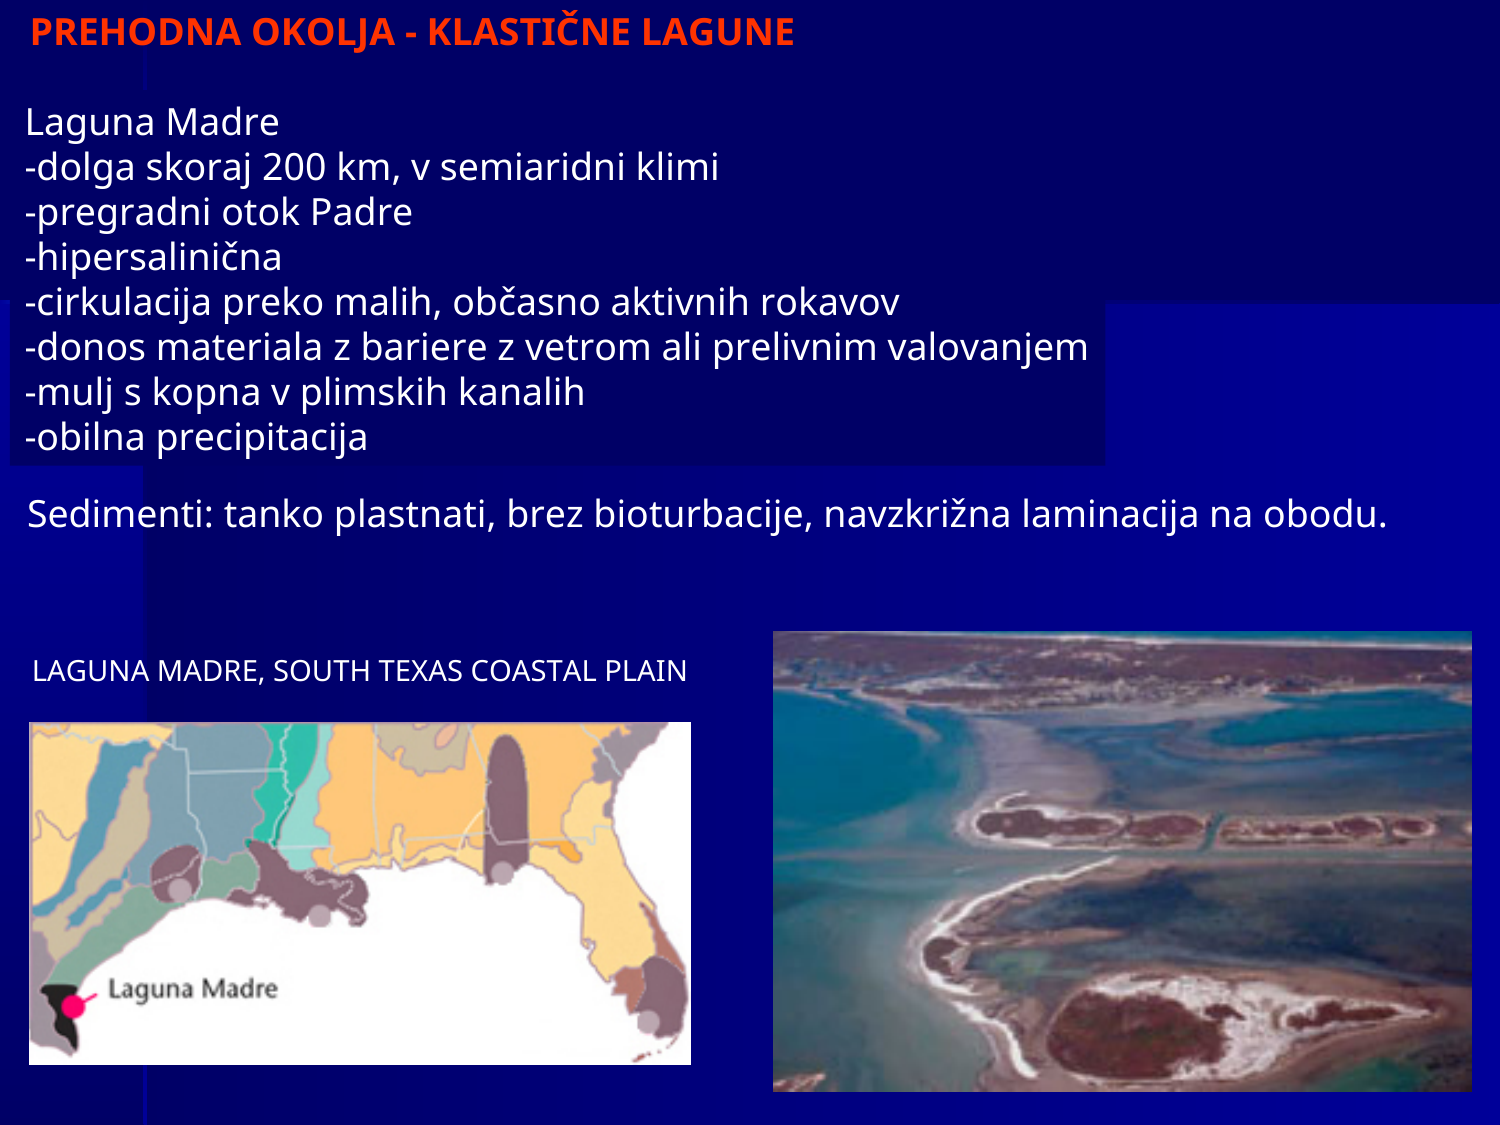

PREHODNA OKOLJA - KLASTIČNE LAGUNE
Laguna Madre
-dolga skoraj 200 km, v semiaridni klimi
-pregradni otok Padre
-hipersalinična
-cirkulacija preko malih, občasno aktivnih rokavov
-donos materiala z bariere z vetrom ali prelivnim valovanjem
-mulj s kopna v plimskih kanalih
-obilna precipitacija
Sedimenti: tanko plastnati, brez bioturbacije, navzkrižna laminacija na obodu.
LAGUNA MADRE, SOUTH TEXAS COASTAL PLAIN